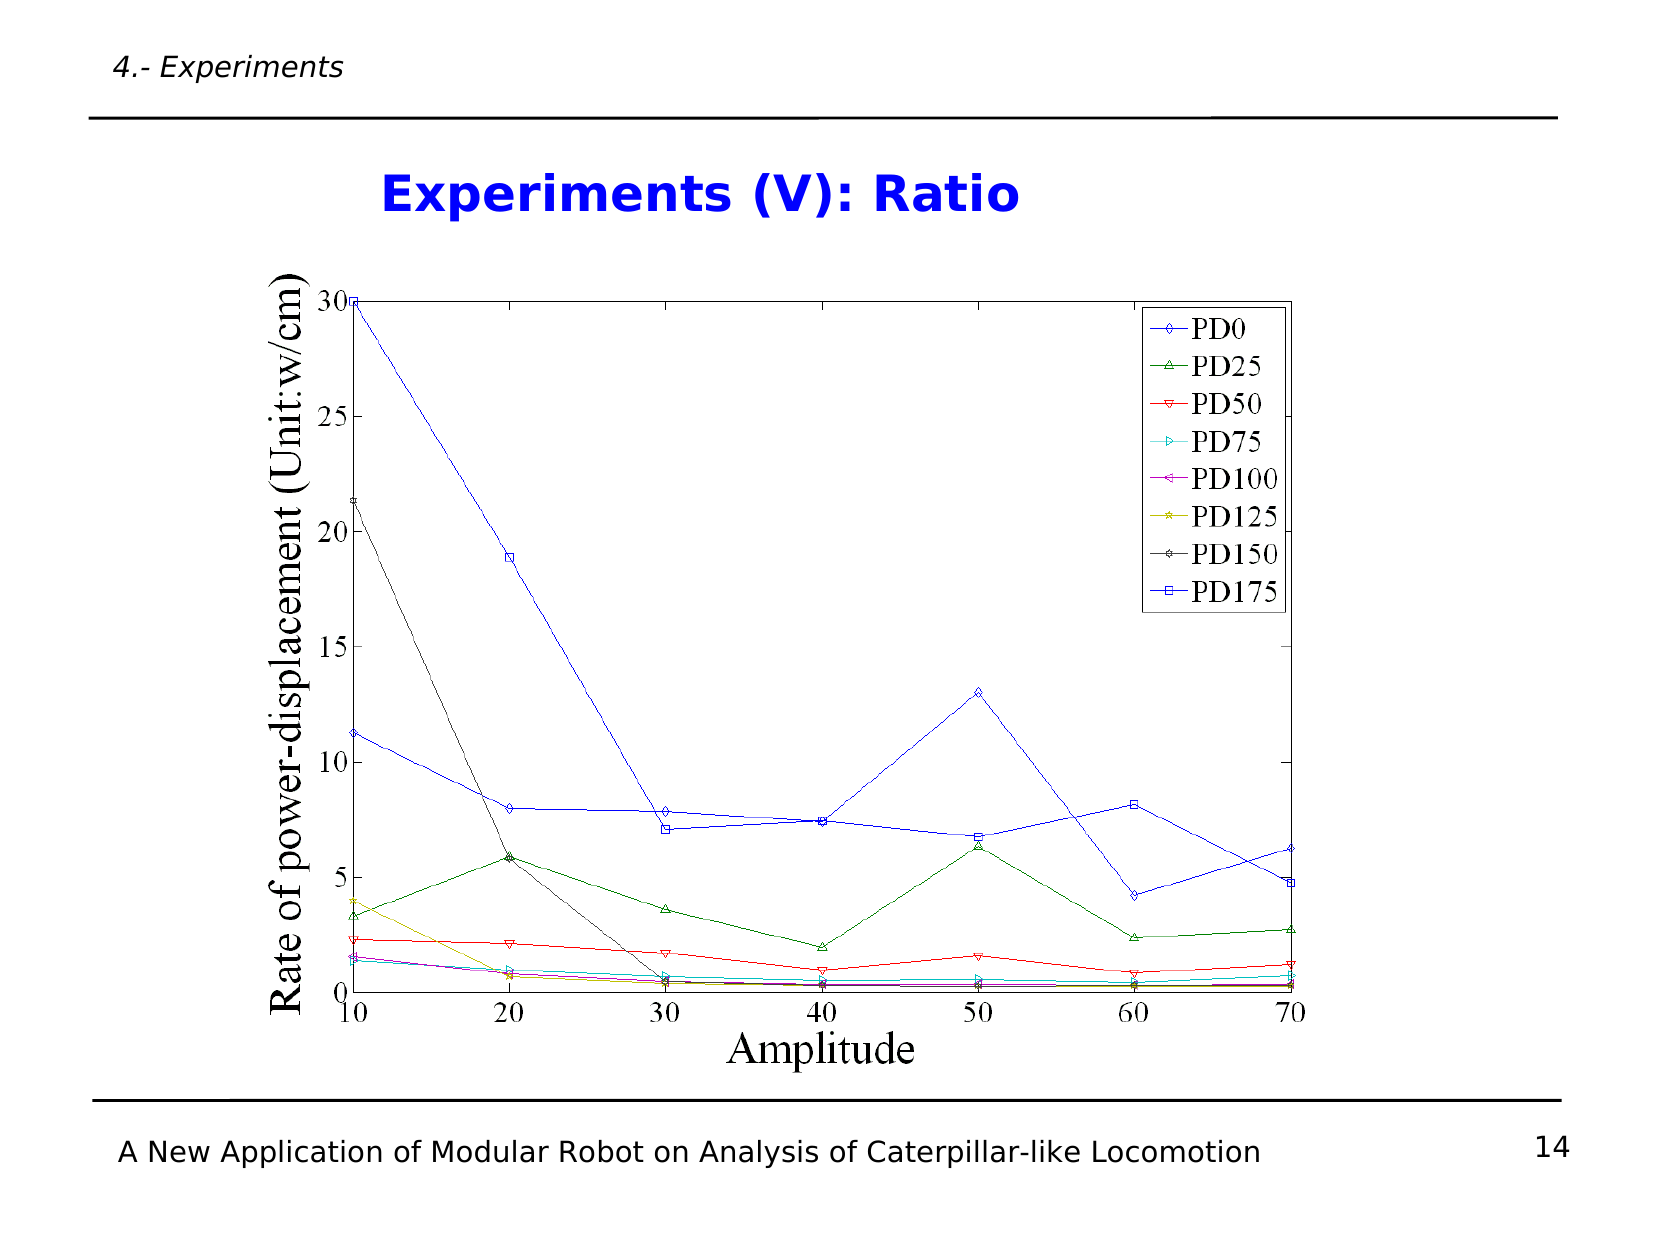

4.- Experiments
Experiments (V): Ratio
A New Application of Modular Robot on Analysis of Caterpillar-like Locomotion
14